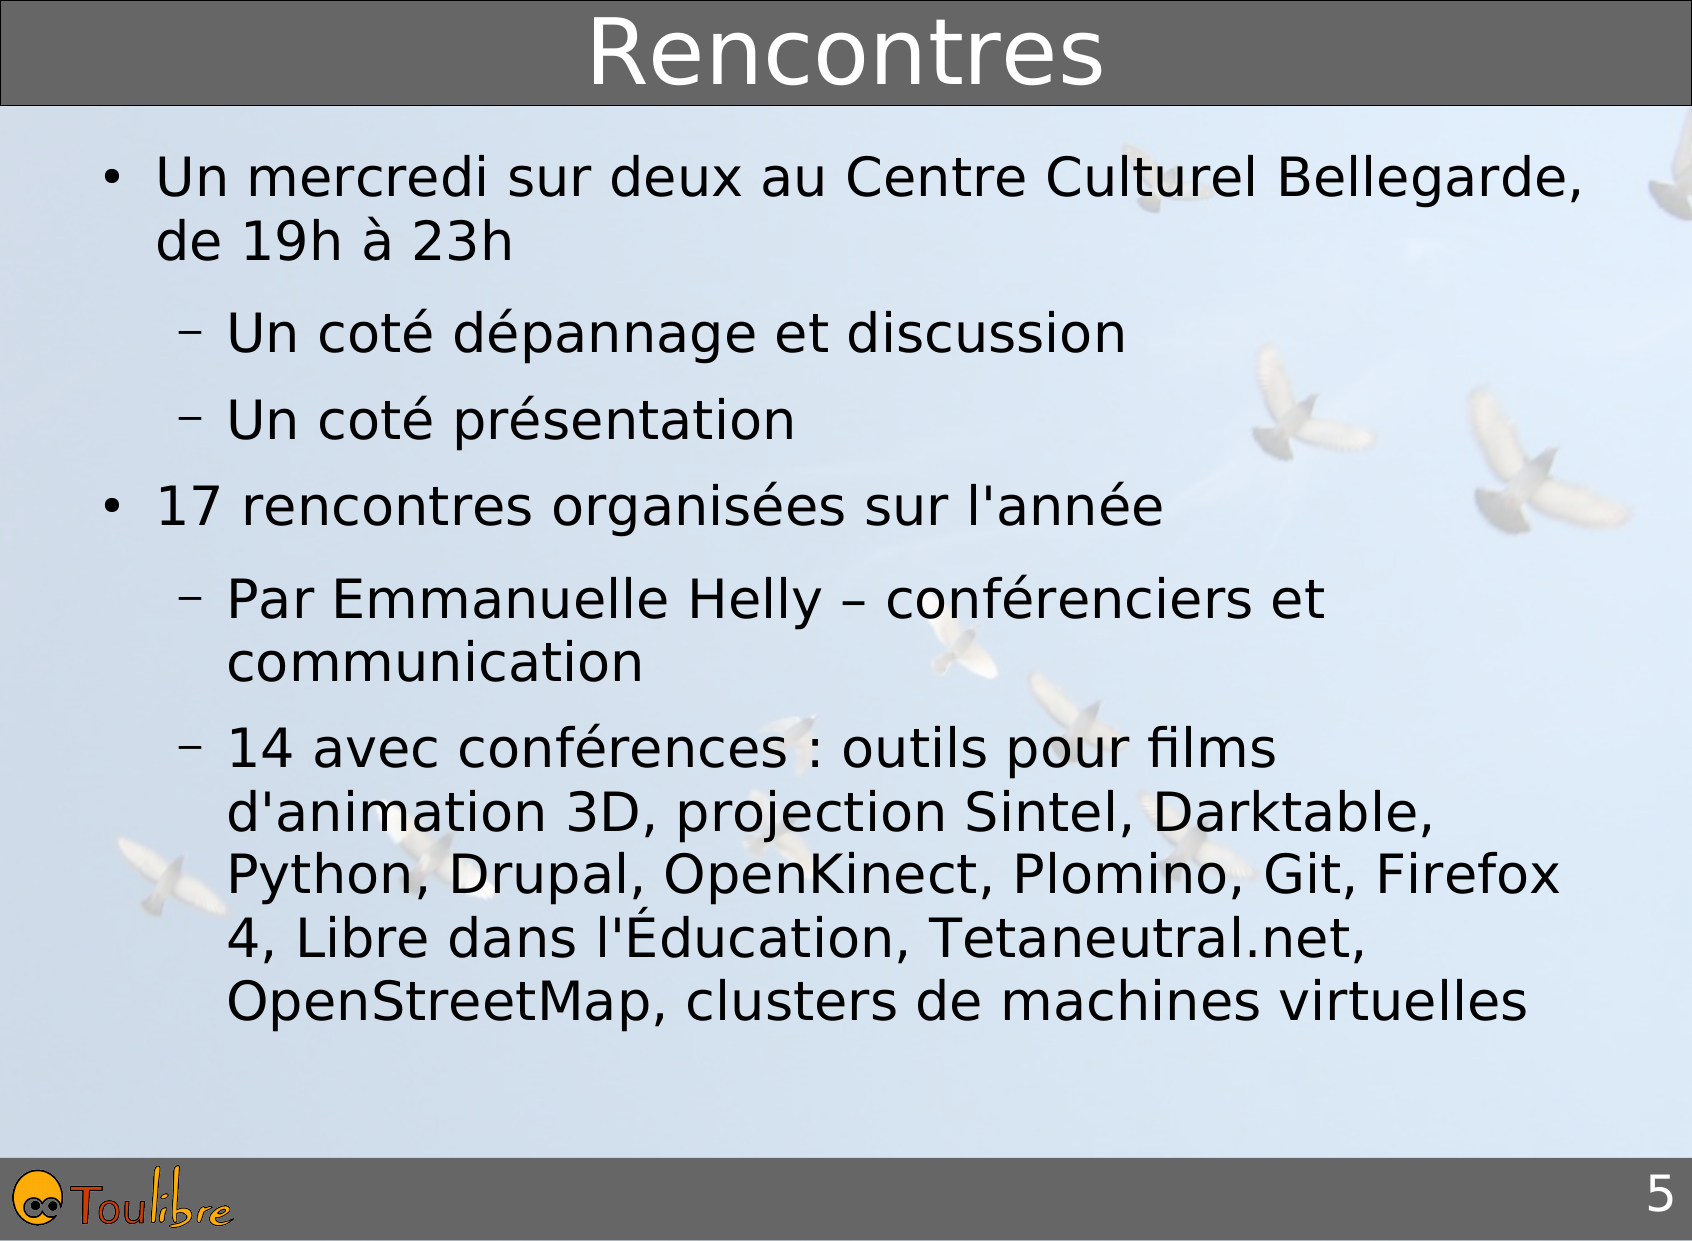

# Rencontres
Un mercredi sur deux au Centre Culturel Bellegarde, de 19h à 23h
Un coté dépannage et discussion
Un coté présentation
17 rencontres organisées sur l'année
Par Emmanuelle Helly – conférenciers et communication
14 avec conférences : outils pour films d'animation 3D, projection Sintel, Darktable, Python, Drupal, OpenKinect, Plomino, Git, Firefox 4, Libre dans l'Éducation, Tetaneutral.net, OpenStreetMap, clusters de machines virtuelles